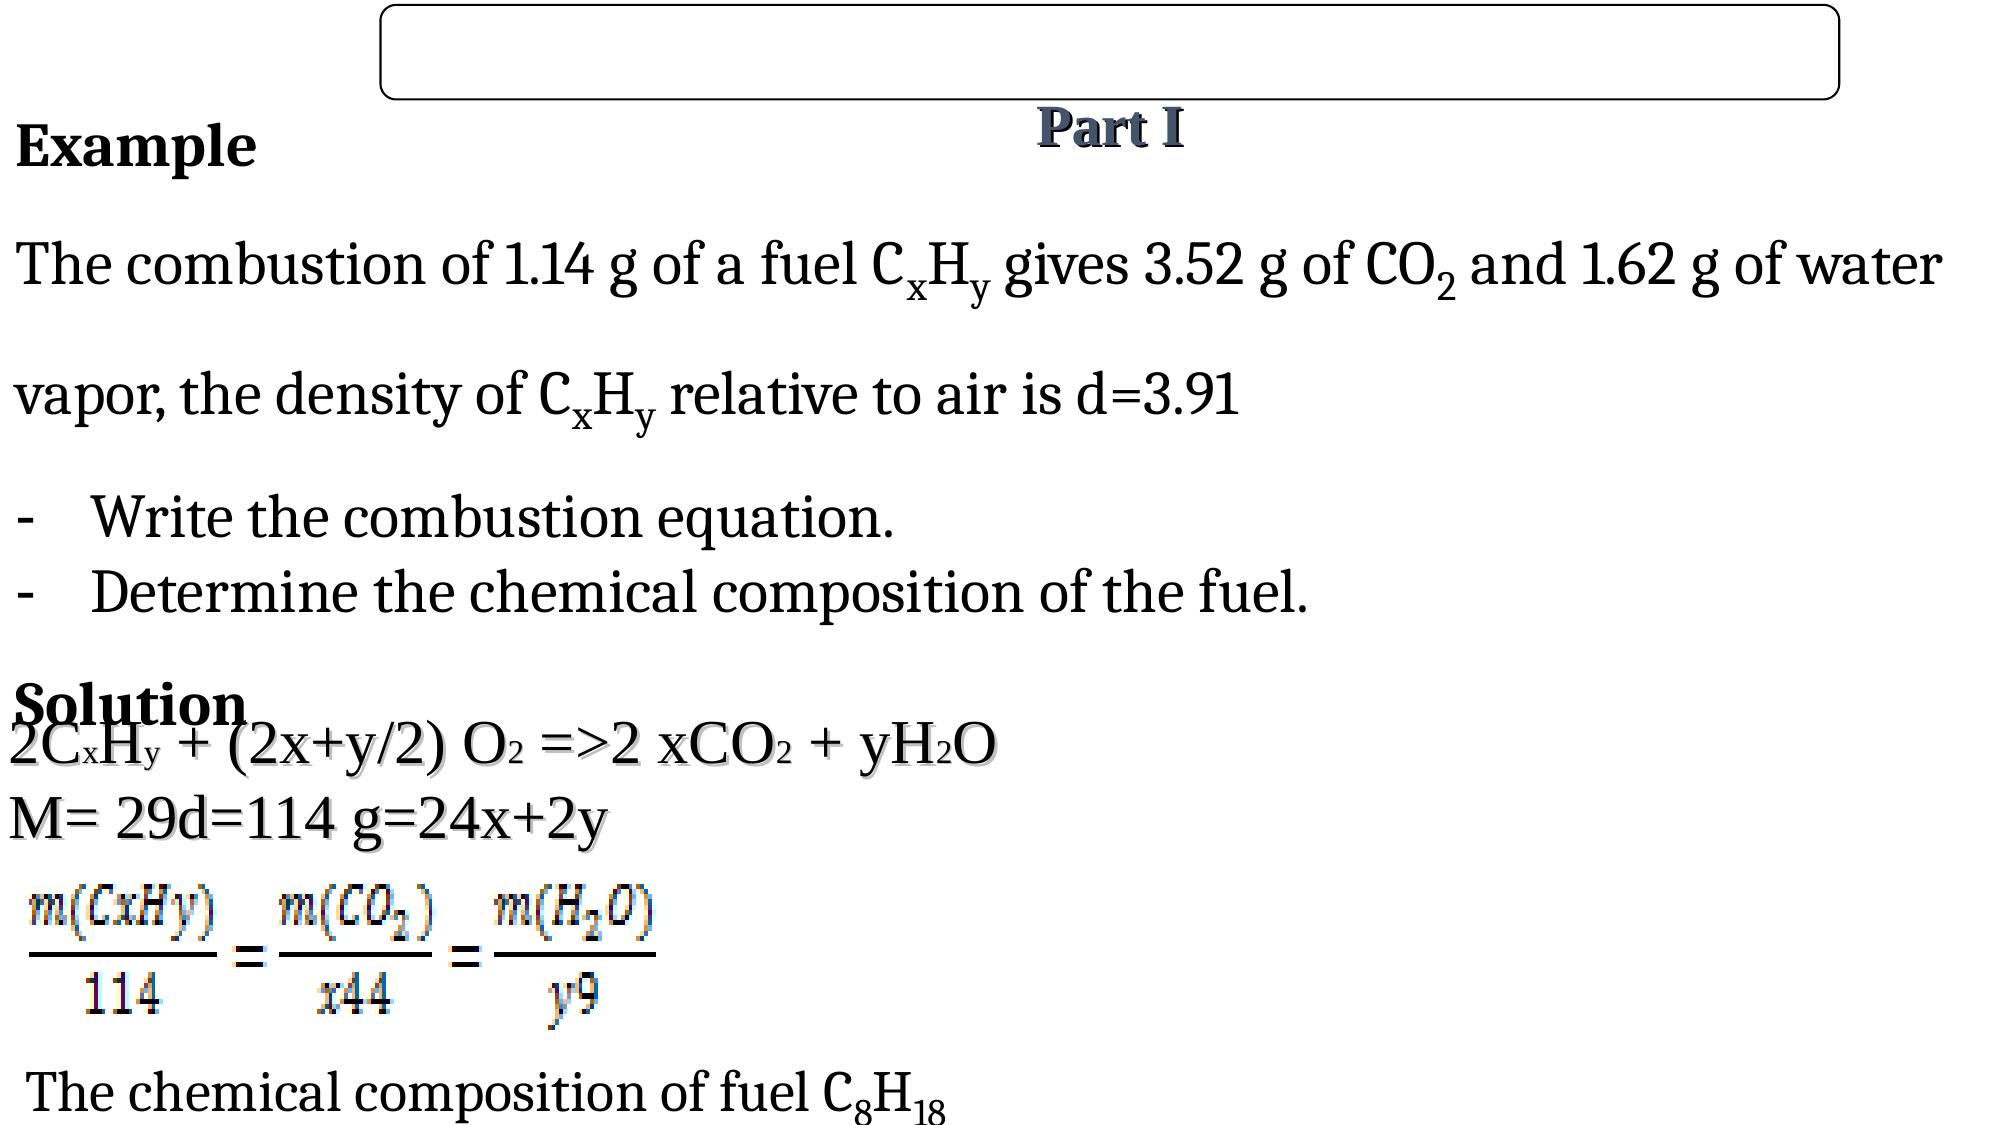

Part I
Example
The combustion of 1.14 g of a fuel CxHy gives 3.52 g of CO2 and 1.62 g of water vapor, the density of CxHy relative to air is d=3.91
Write the combustion equation.
Determine the chemical composition of the fuel.
Solution
2CxHy + (2x+y/2) O2 =>2 xCO2 + yH2O
M= 29d=114 g=24x+2y
The chemical composition of fuel C8H18